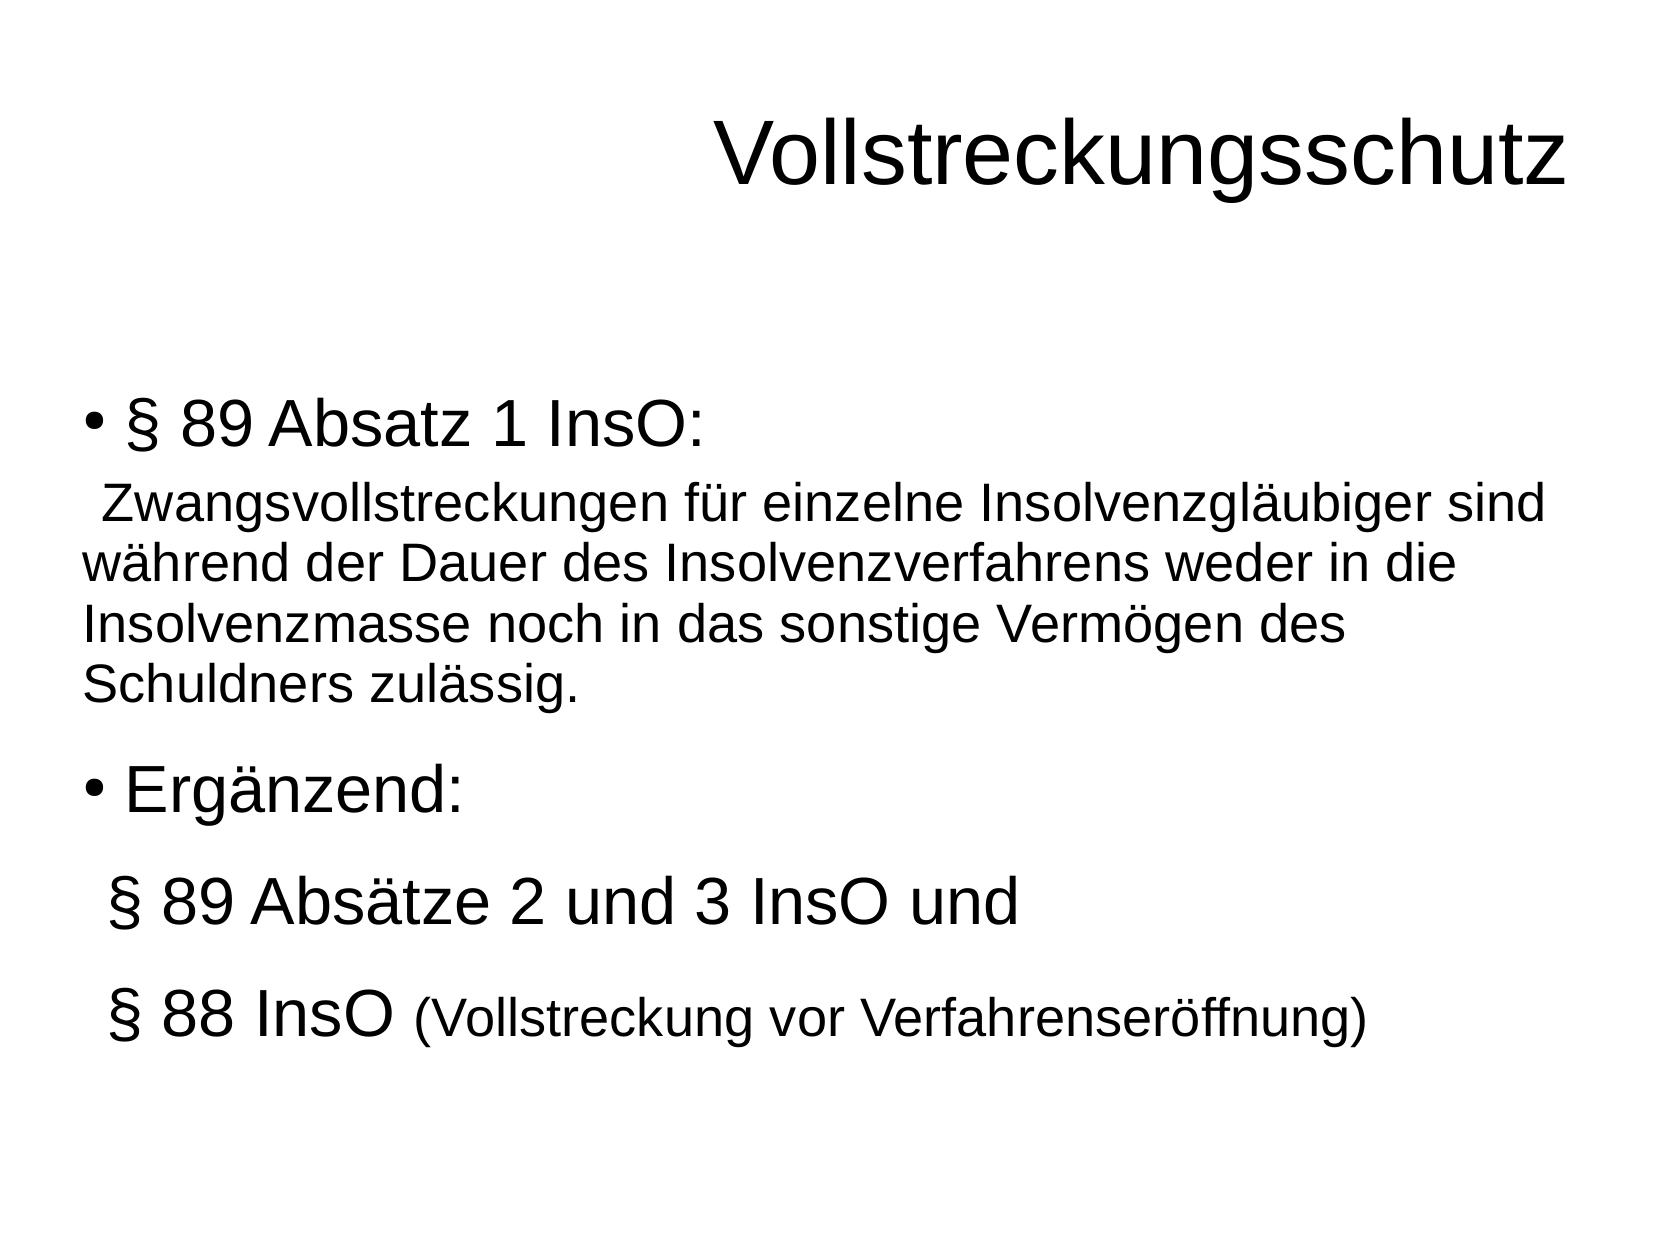

# Vollstreckungsschutz
 § 89 Absatz 1 InsO:
Zwangsvollstreckungen für einzelne Insolvenzgläubiger sind während der Dauer des Insolvenzverfahrens weder in die Insolvenzmasse noch in das sonstige Vermögen des Schuldners zulässig.
 Ergänzend:
§ 89 Absätze 2 und 3 InsO und
§ 88 InsO (Vollstreckung vor Verfahrenseröffnung)